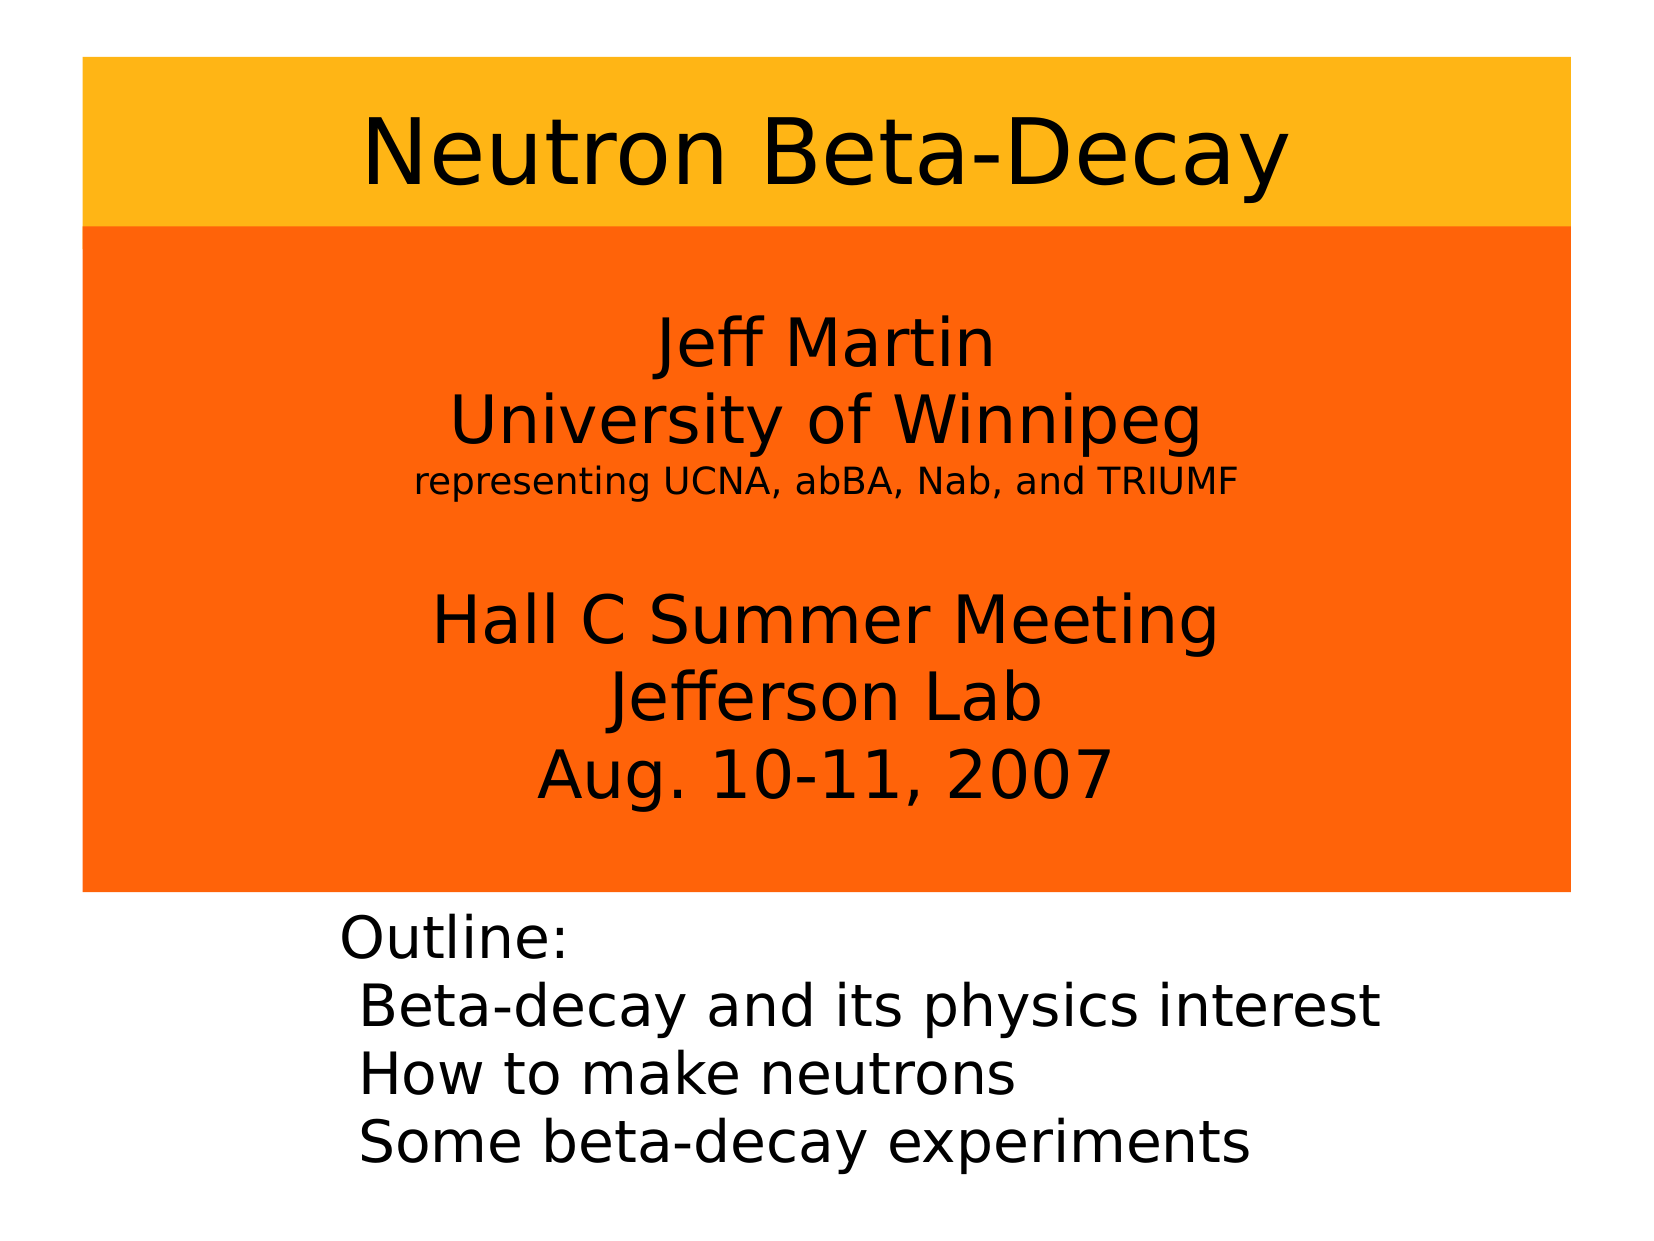

# Neutron Beta-Decay
Jeff Martin
University of Winnipeg
representing UCNA, abBA, Nab, and TRIUMF
Hall C Summer Meeting
Jefferson Lab
Aug. 10-11, 2007
Outline:
 Beta-decay and its physics interest
 How to make neutrons
 Some beta-decay experiments